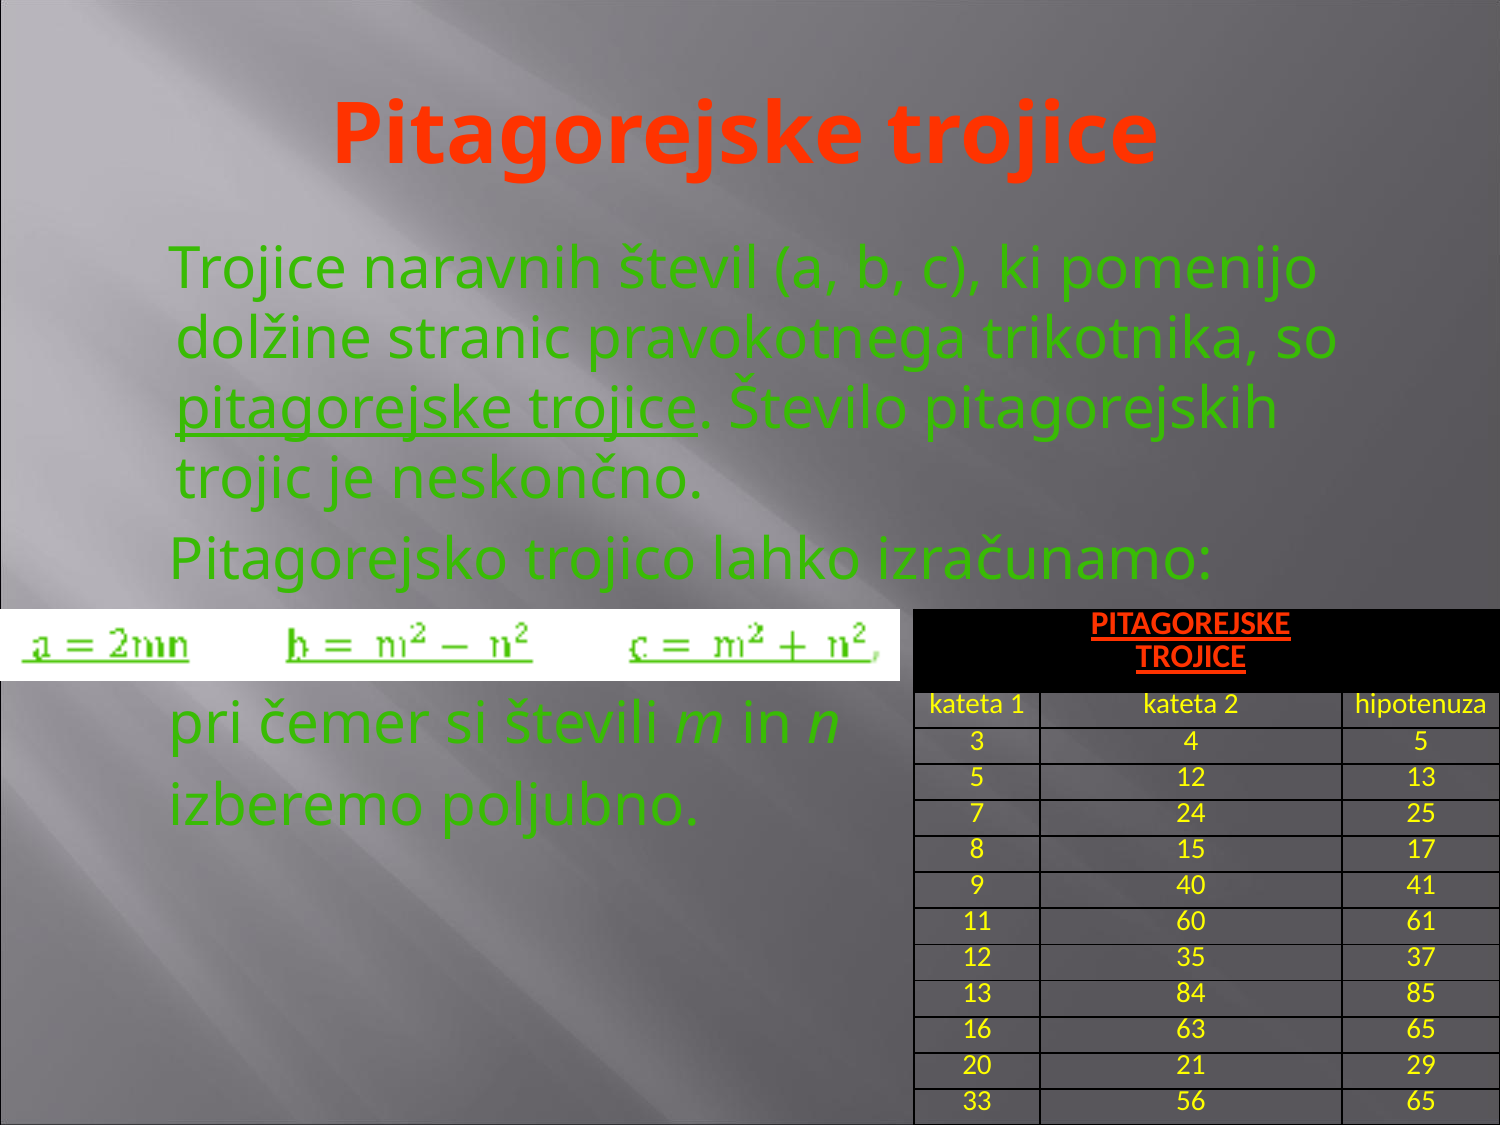

# Pitagorejske trojice
 Trojice naravnih števil (a, b, c), ki pomenijo dolžine stranic pravokotnega trikotnika, so pitagorejske trojice. Število pitagorejskih trojic je neskončno.
 Pitagorejsko trojico lahko izračunamo:
 pri čemer si števili m in n
 izberemo poljubno.
| | PITAGOREJSKE TROJICE | |
| --- | --- | --- |
| kateta 1 | kateta 2 | hipotenuza |
| 3 | 4 | 5 |
| 5 | 12 | 13 |
| 7 | 24 | 25 |
| 8 | 15 | 17 |
| 9 | 40 | 41 |
| 11 | 60 | 61 |
| 12 | 35 | 37 |
| 13 | 84 | 85 |
| 16 | 63 | 65 |
| 20 | 21 | 29 |
| 33 | 56 | 65 |